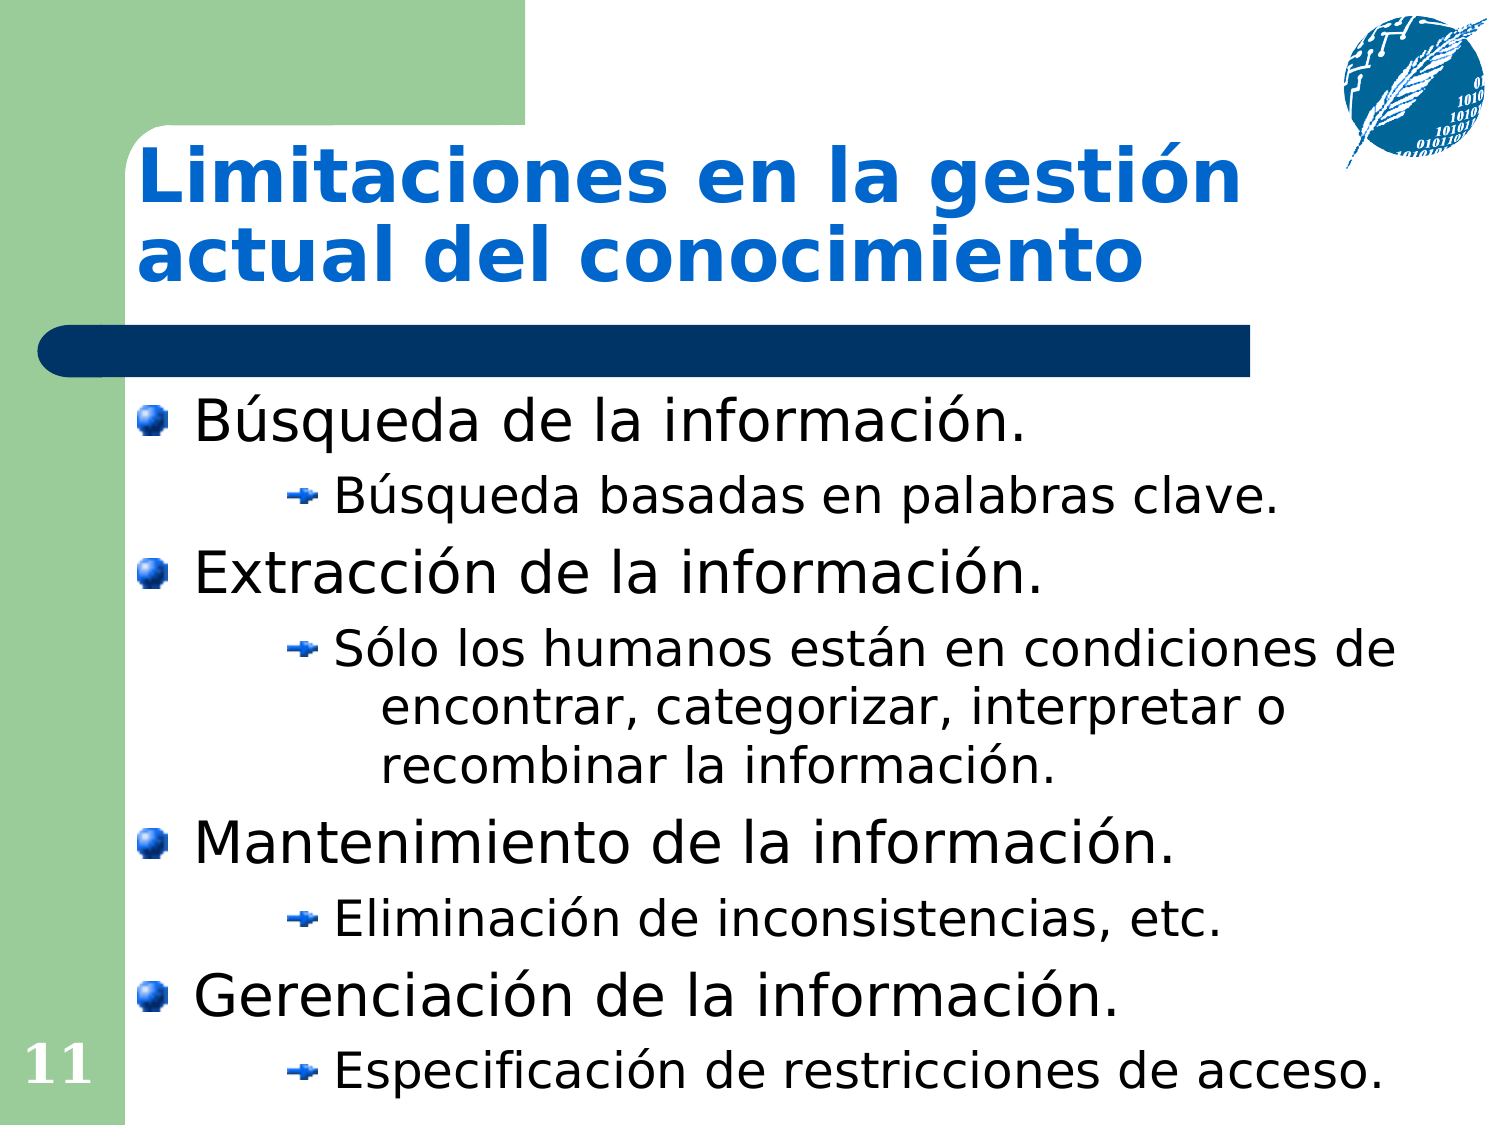

# Limitaciones en la gestión actual del conocimiento
Búsqueda de la información.
Búsqueda basadas en palabras clave.
Extracción de la información.
Sólo los humanos están en condiciones de encontrar, categorizar, interpretar o recombinar la información.
Mantenimiento de la información.
Eliminación de inconsistencias, etc.
Gerenciación de la información.
Especificación de restricciones de acceso.
11